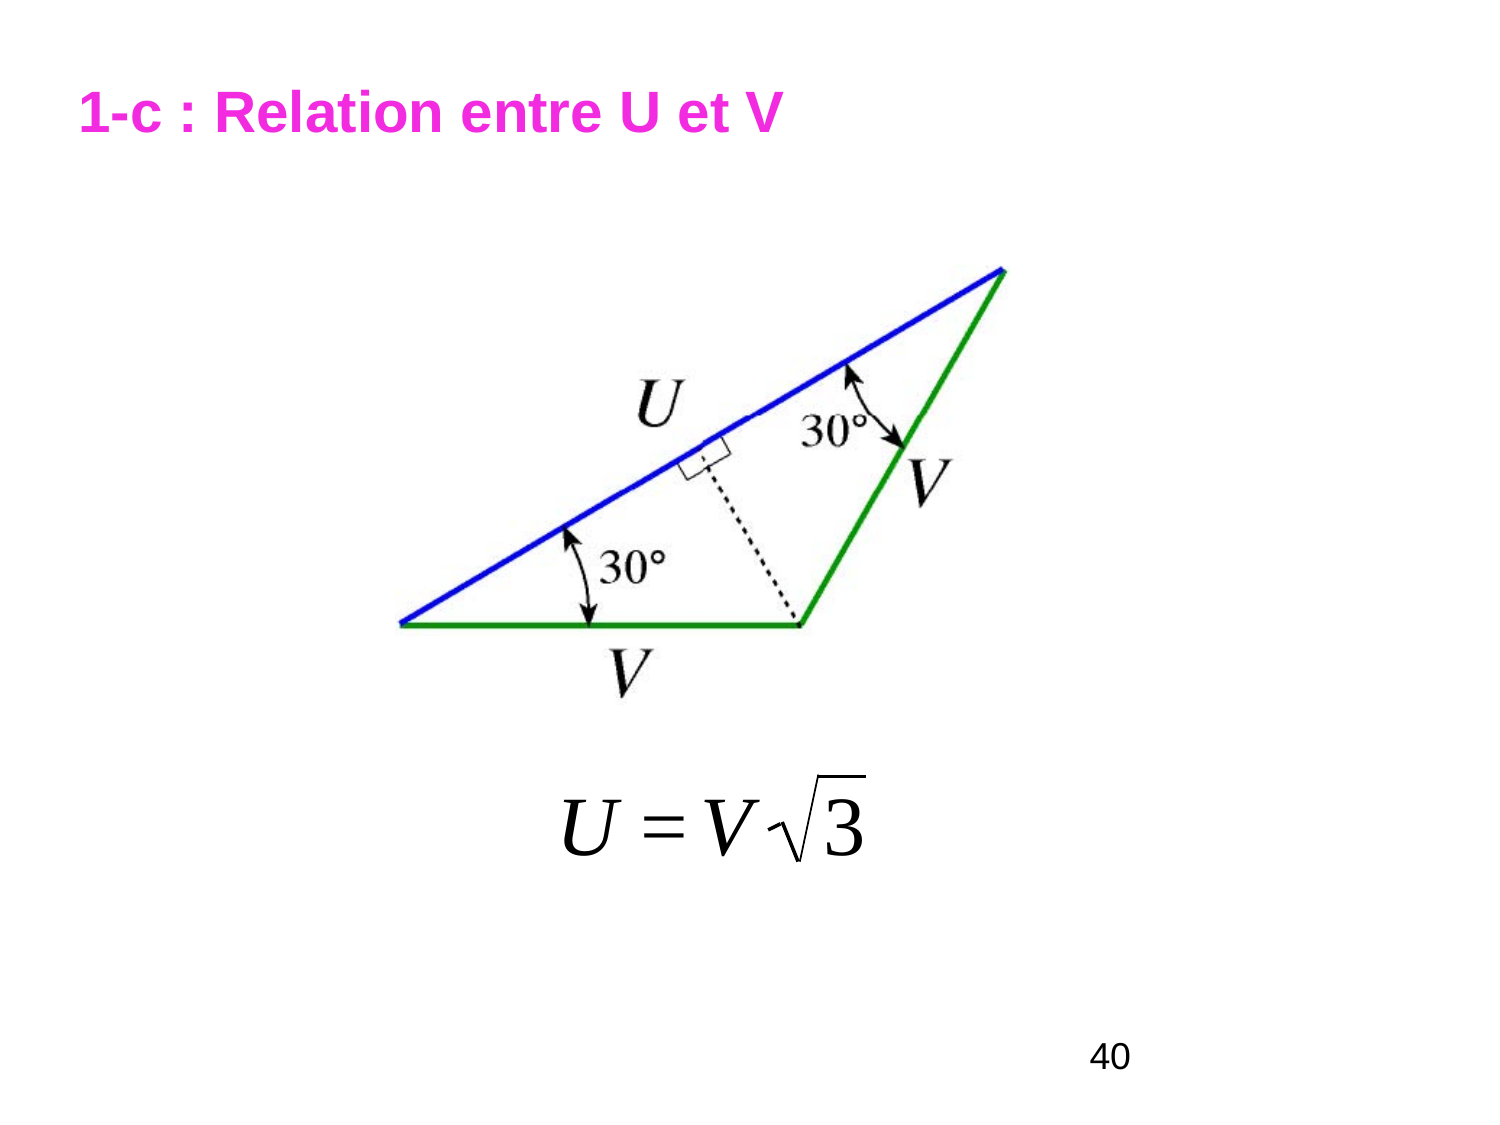

1-c : Relation entre U et V
40